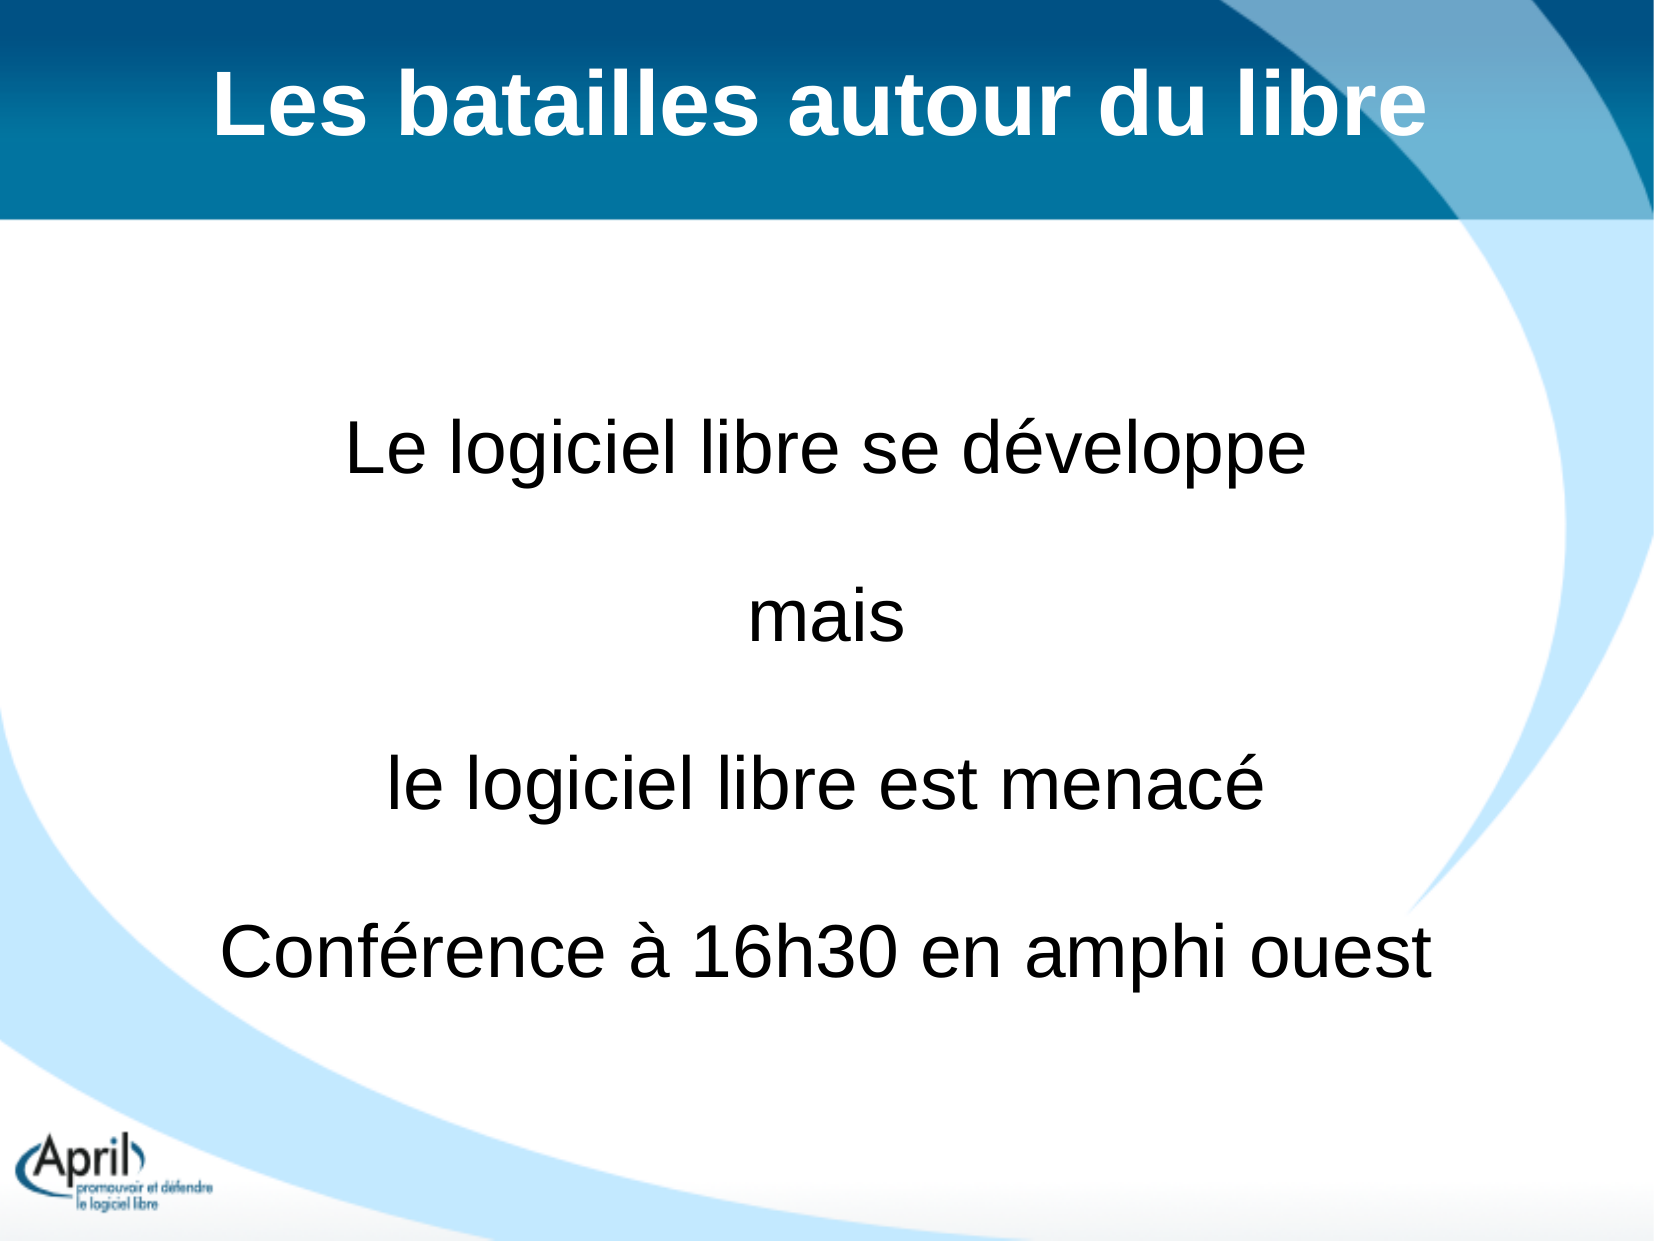

# Les batailles autour du libre
Le logiciel libre se développe
mais
le logiciel libre est menacé
Conférence à 16h30 en amphi ouest